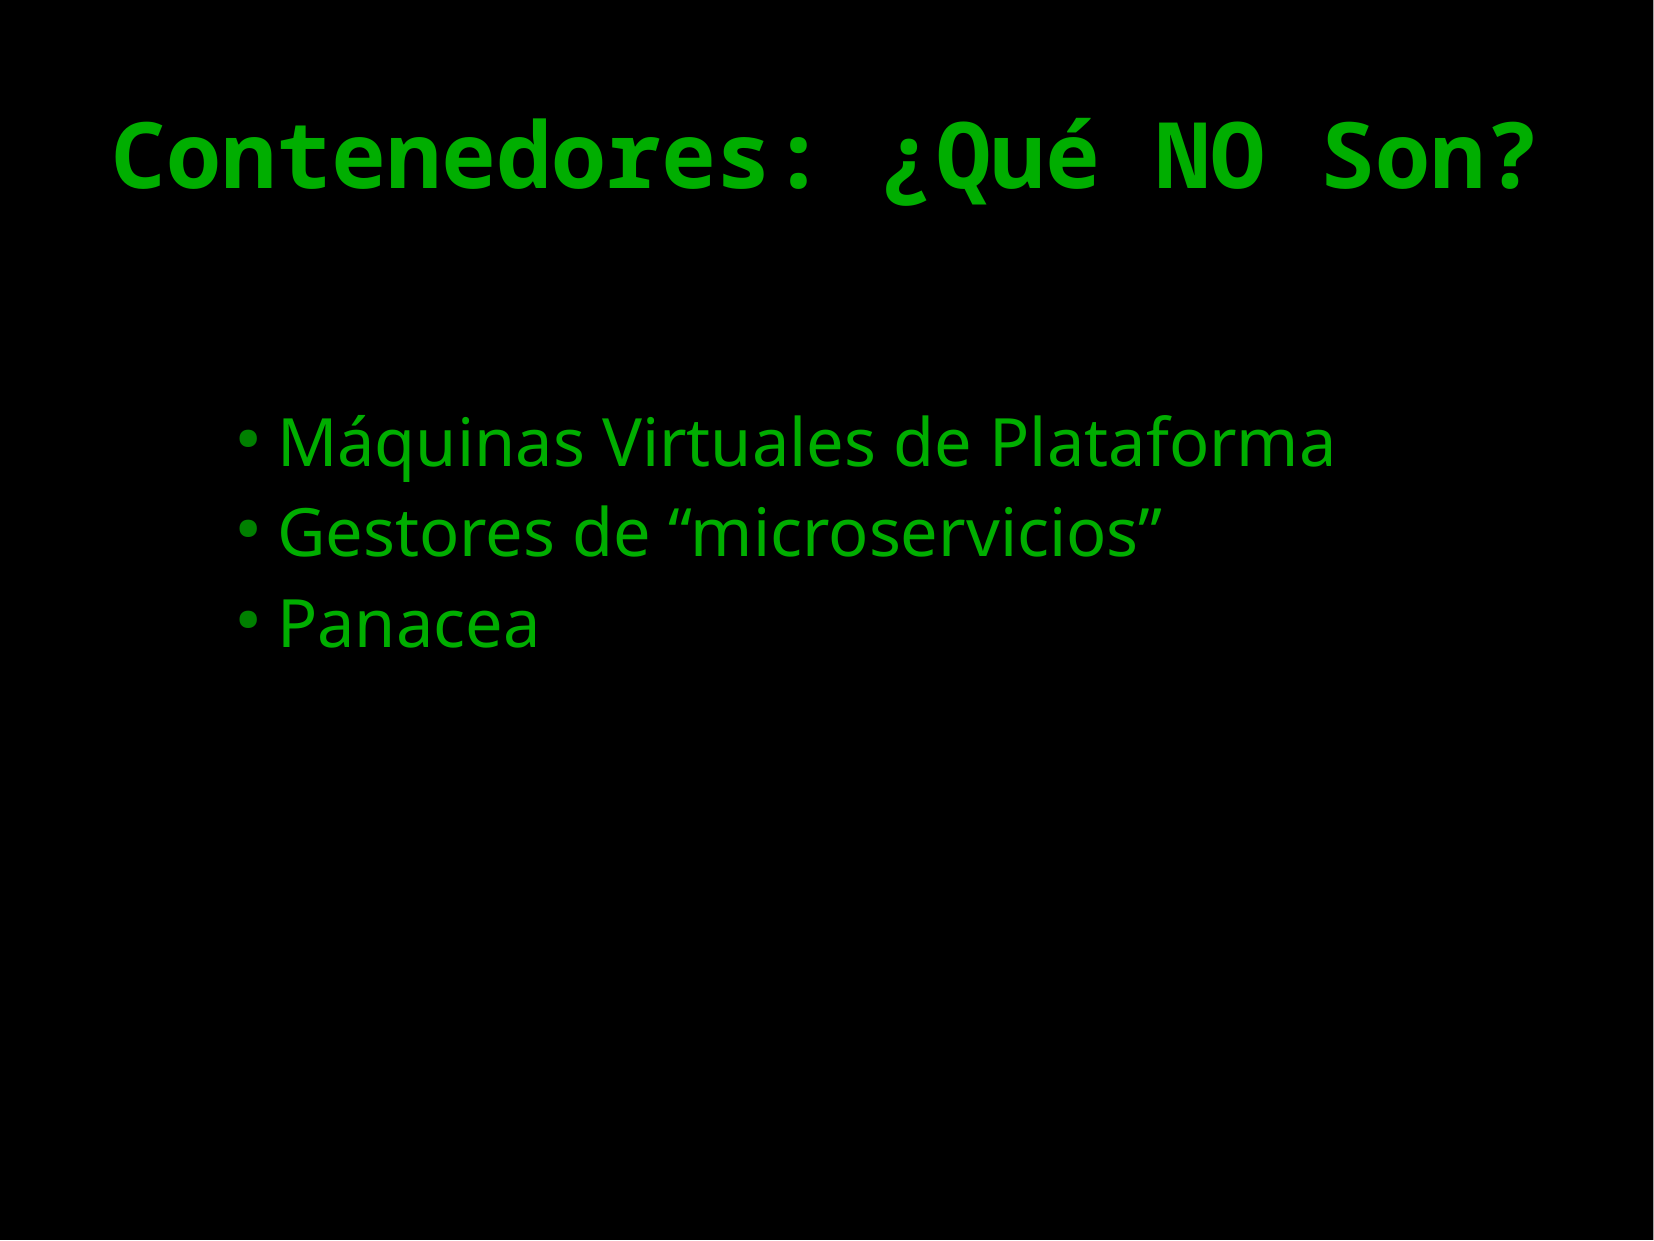

# Contenedores: ¿Qué NO Son?
 Máquinas Virtuales de Plataforma
 Gestores de “microservicios”
 Panacea